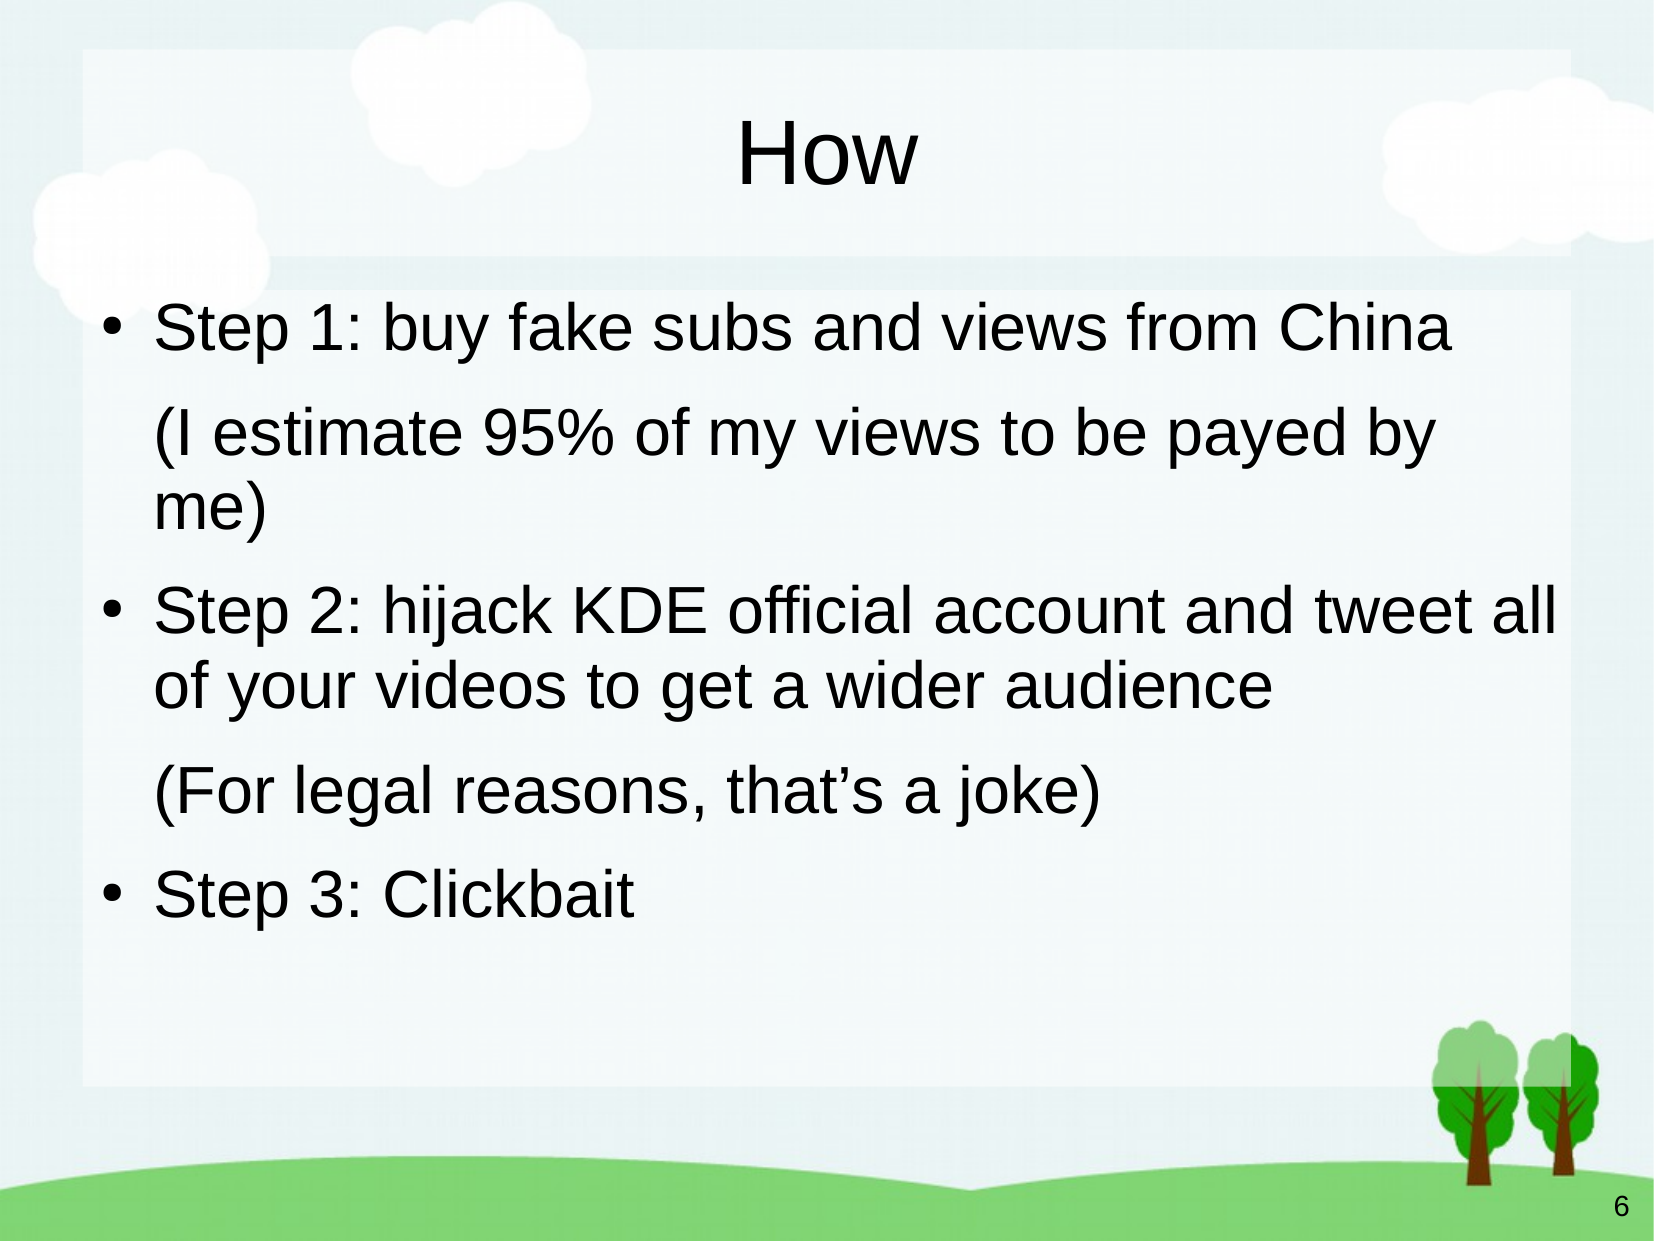

# How
Step 1: buy fake subs and views from China
(I estimate 95% of my views to be payed by me)
Step 2: hijack KDE official account and tweet all of your videos to get a wider audience
(For legal reasons, that’s a joke)
Step 3: Clickbait
6